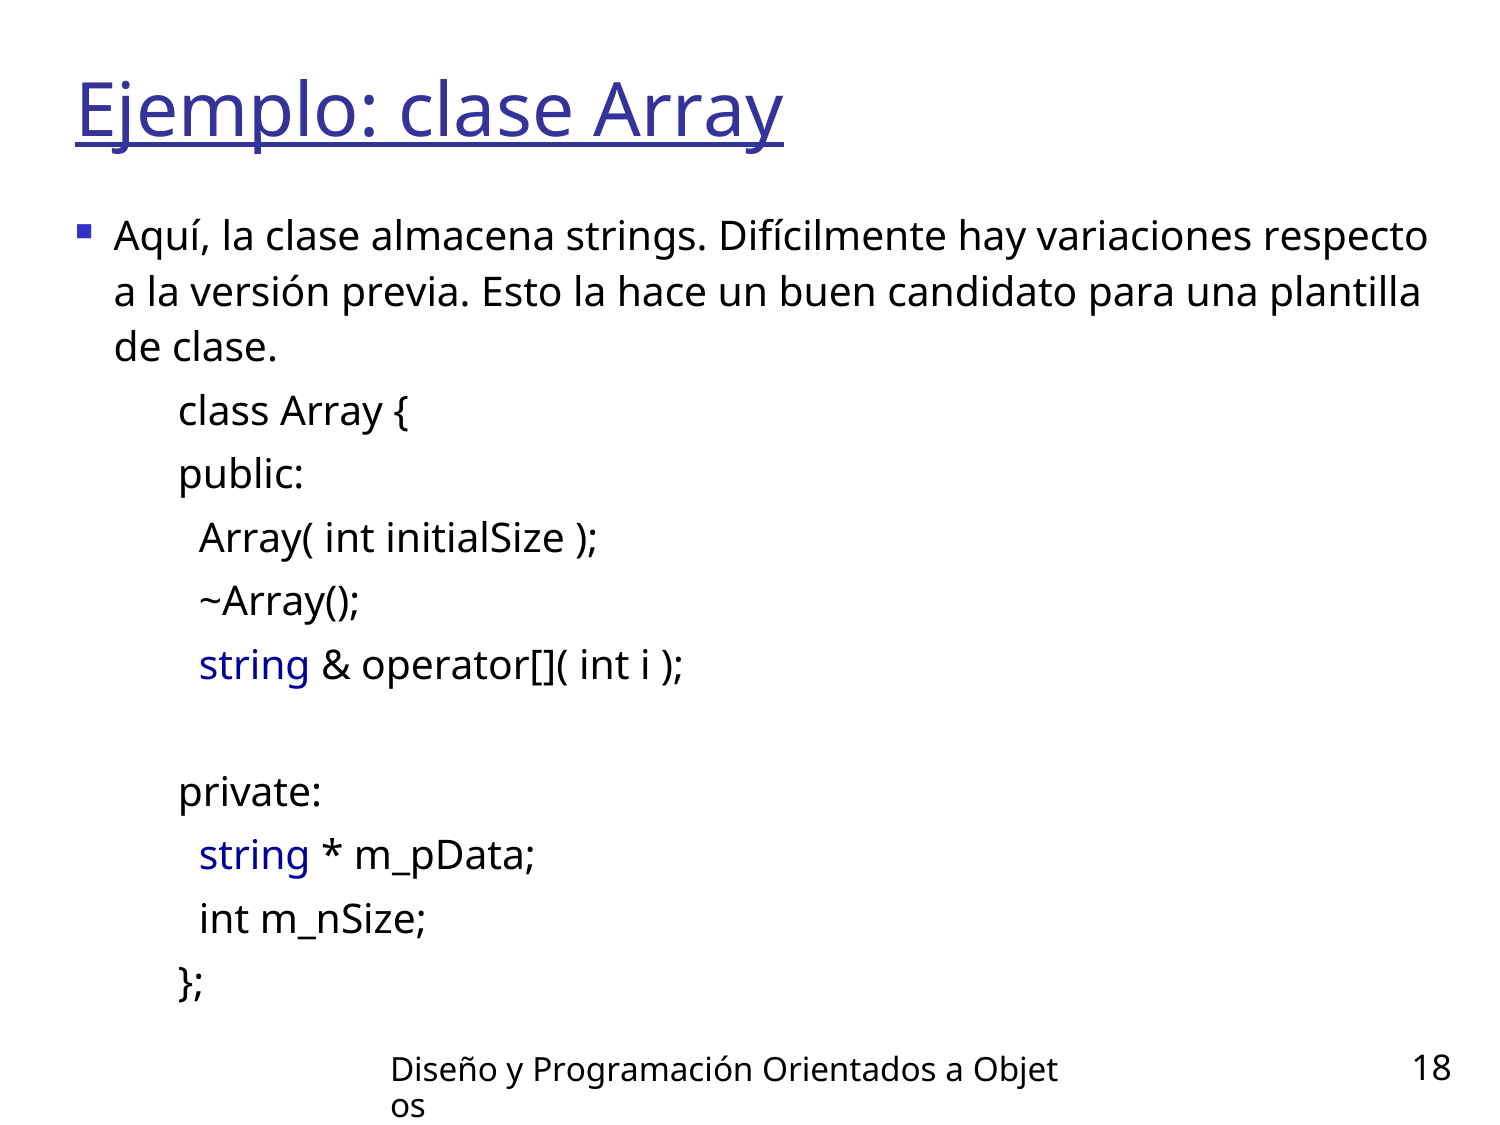

# Ejemplo: clase Array
Aquí, la clase almacena strings. Difícilmente hay variaciones respecto a la versión previa. Esto la hace un buen candidato para una plantilla de clase.
class Array {
public:
 Array( int initialSize );
 ~Array();
 string & operator[]( int i );
private:
 string * m_pData;
 int m_nSize;
};
Diseño y Programación Orientados a Objetos
18